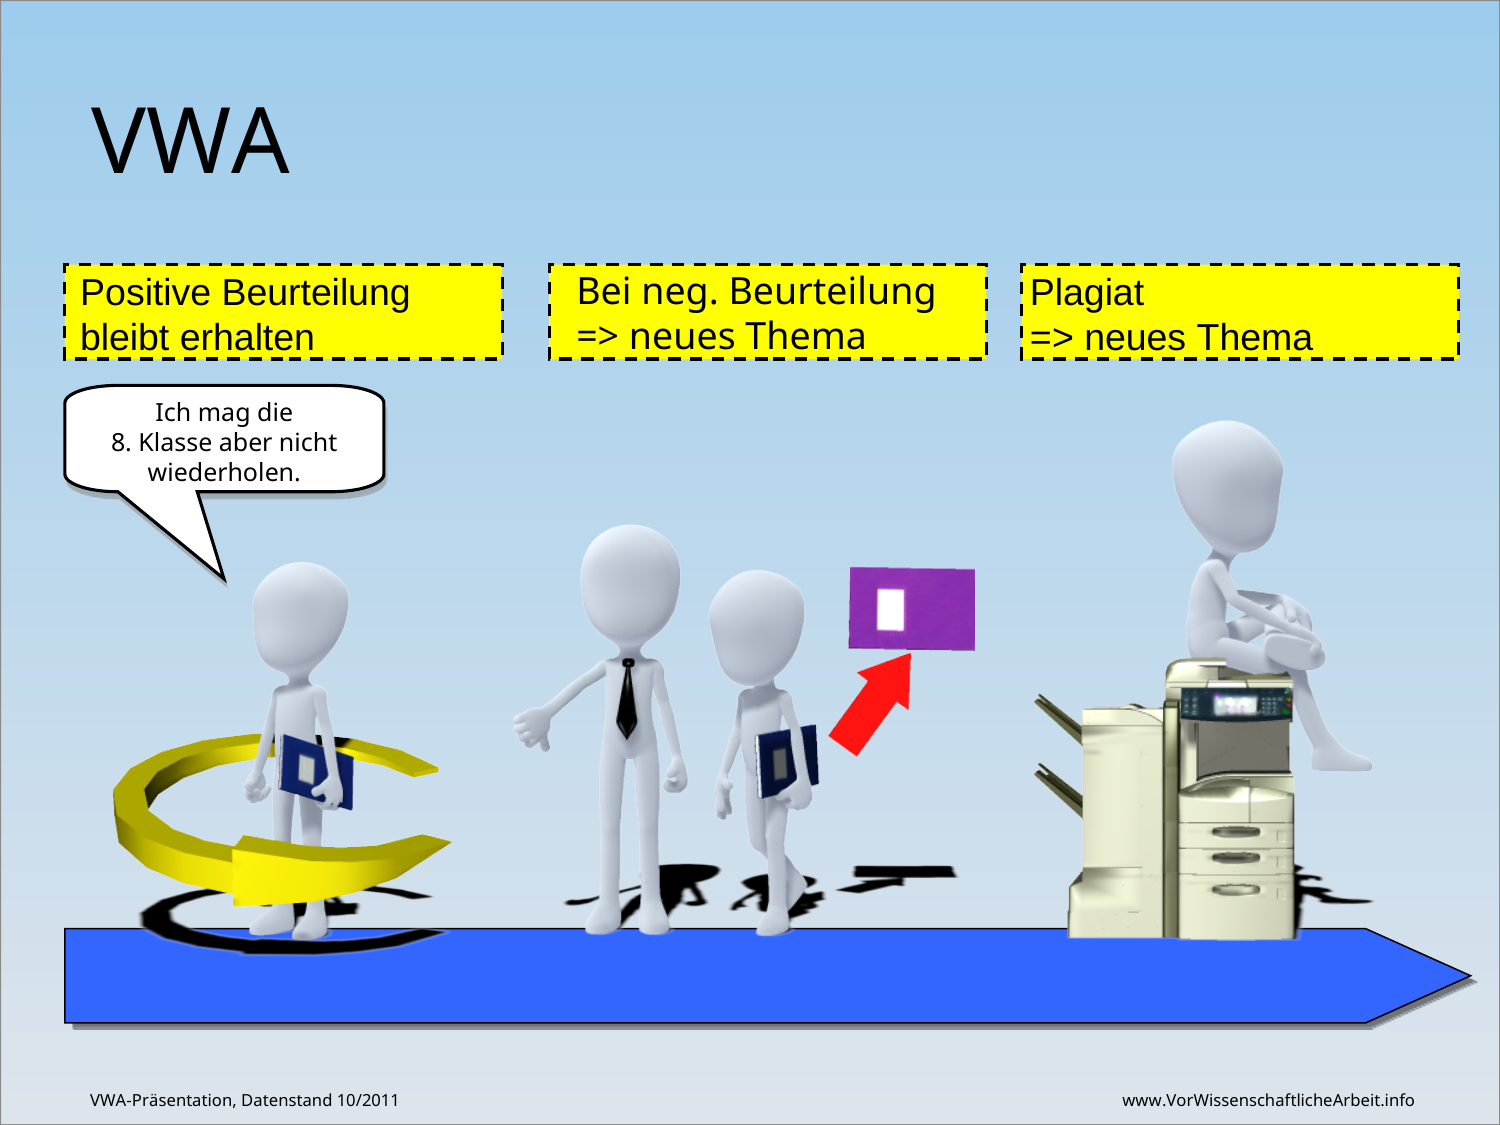

# VWA
Bei neg. Beurteilung
=> neues Thema
Positive Beurteilung
bleibt erhalten
Plagiat
=> neues Thema
Ich mag die
8. Klasse aber nicht wiederholen.